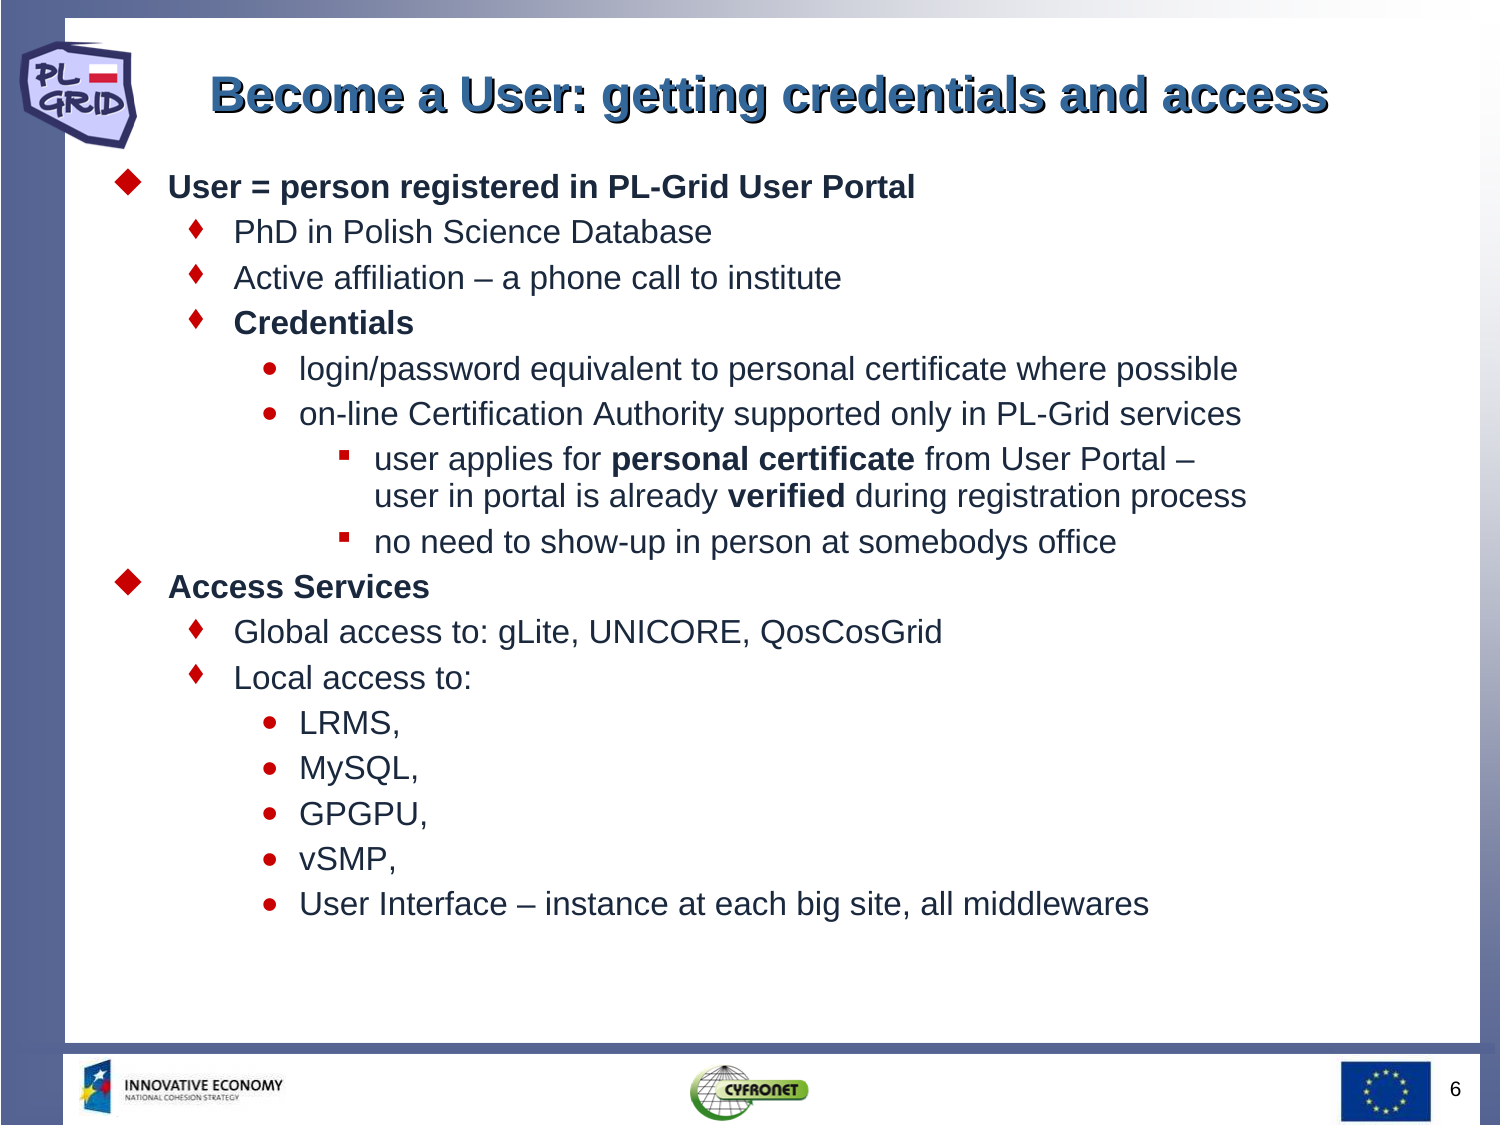

# Become a User: getting credentials and access
User = person registered in PL-Grid User Portal
PhD in Polish Science Database
Active affiliation – a phone call to institute
Credentials
login/password equivalent to personal certificate where possible
on-line Certification Authority supported only in PL-Grid services
user applies for personal certificate from User Portal –
user in portal is already verified during registration process
no need to show-up in person at somebodys office
Access Services
Global access to: gLite, UNICORE, QosCosGrid
Local access to:
LRMS,
MySQL,
GPGPU,
vSMP,
User Interface – instance at each big site, all middlewares
6